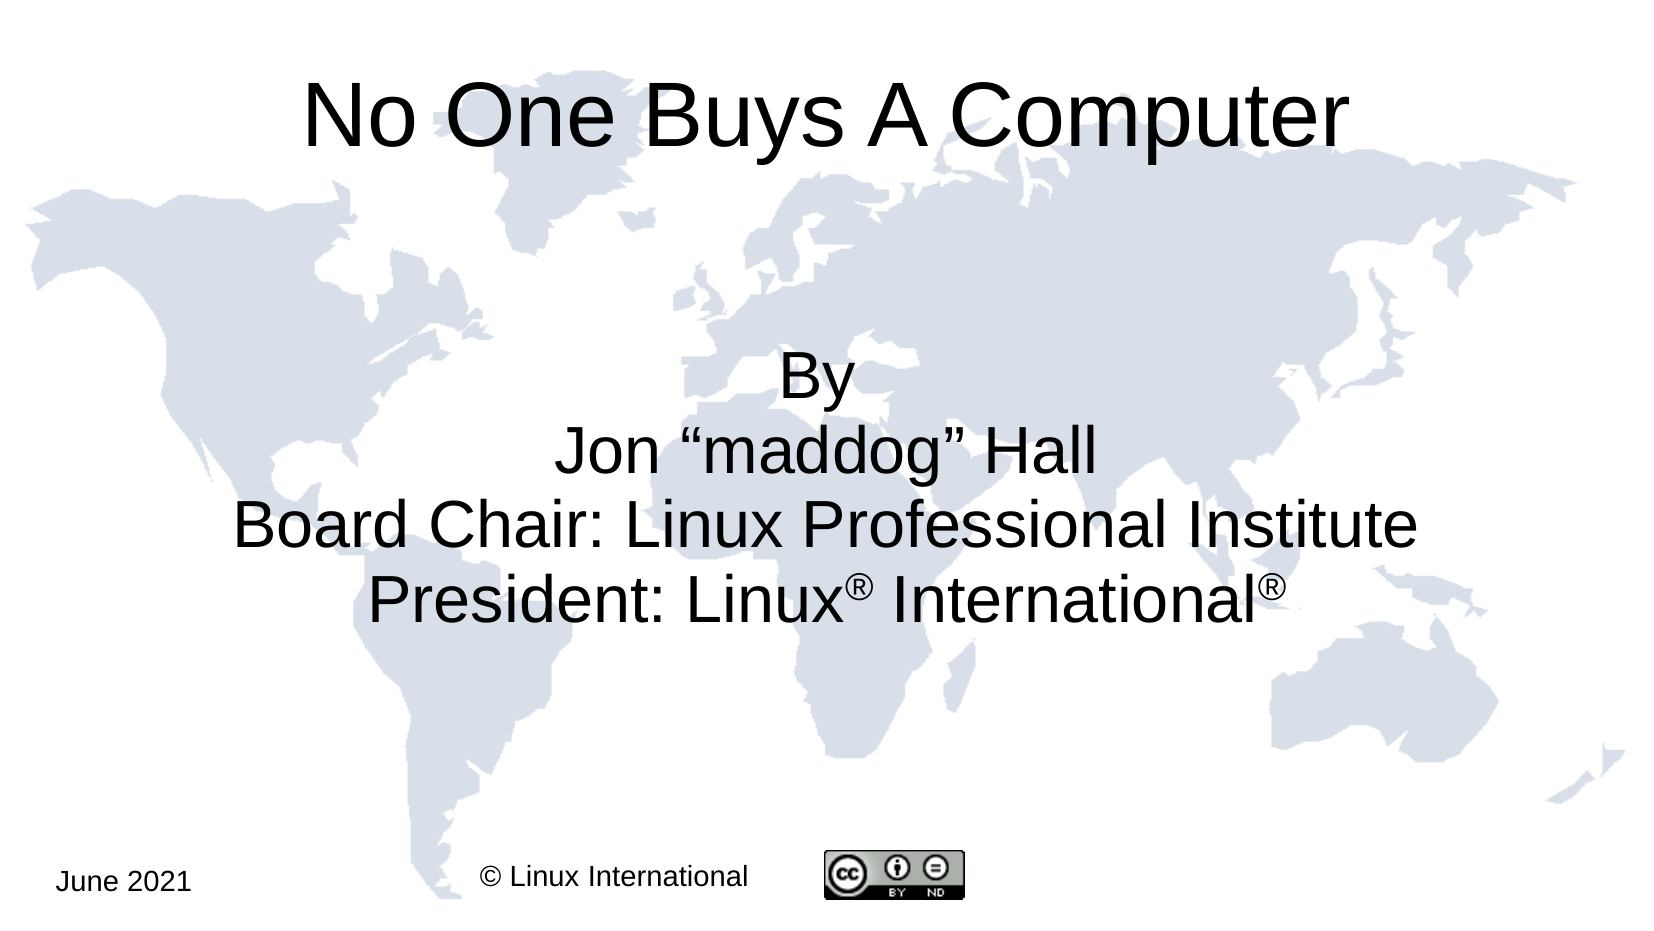

# No One Buys A Computer
By
Jon “maddog” Hall
Board Chair: Linux Professional Institute
President: Linux® International®